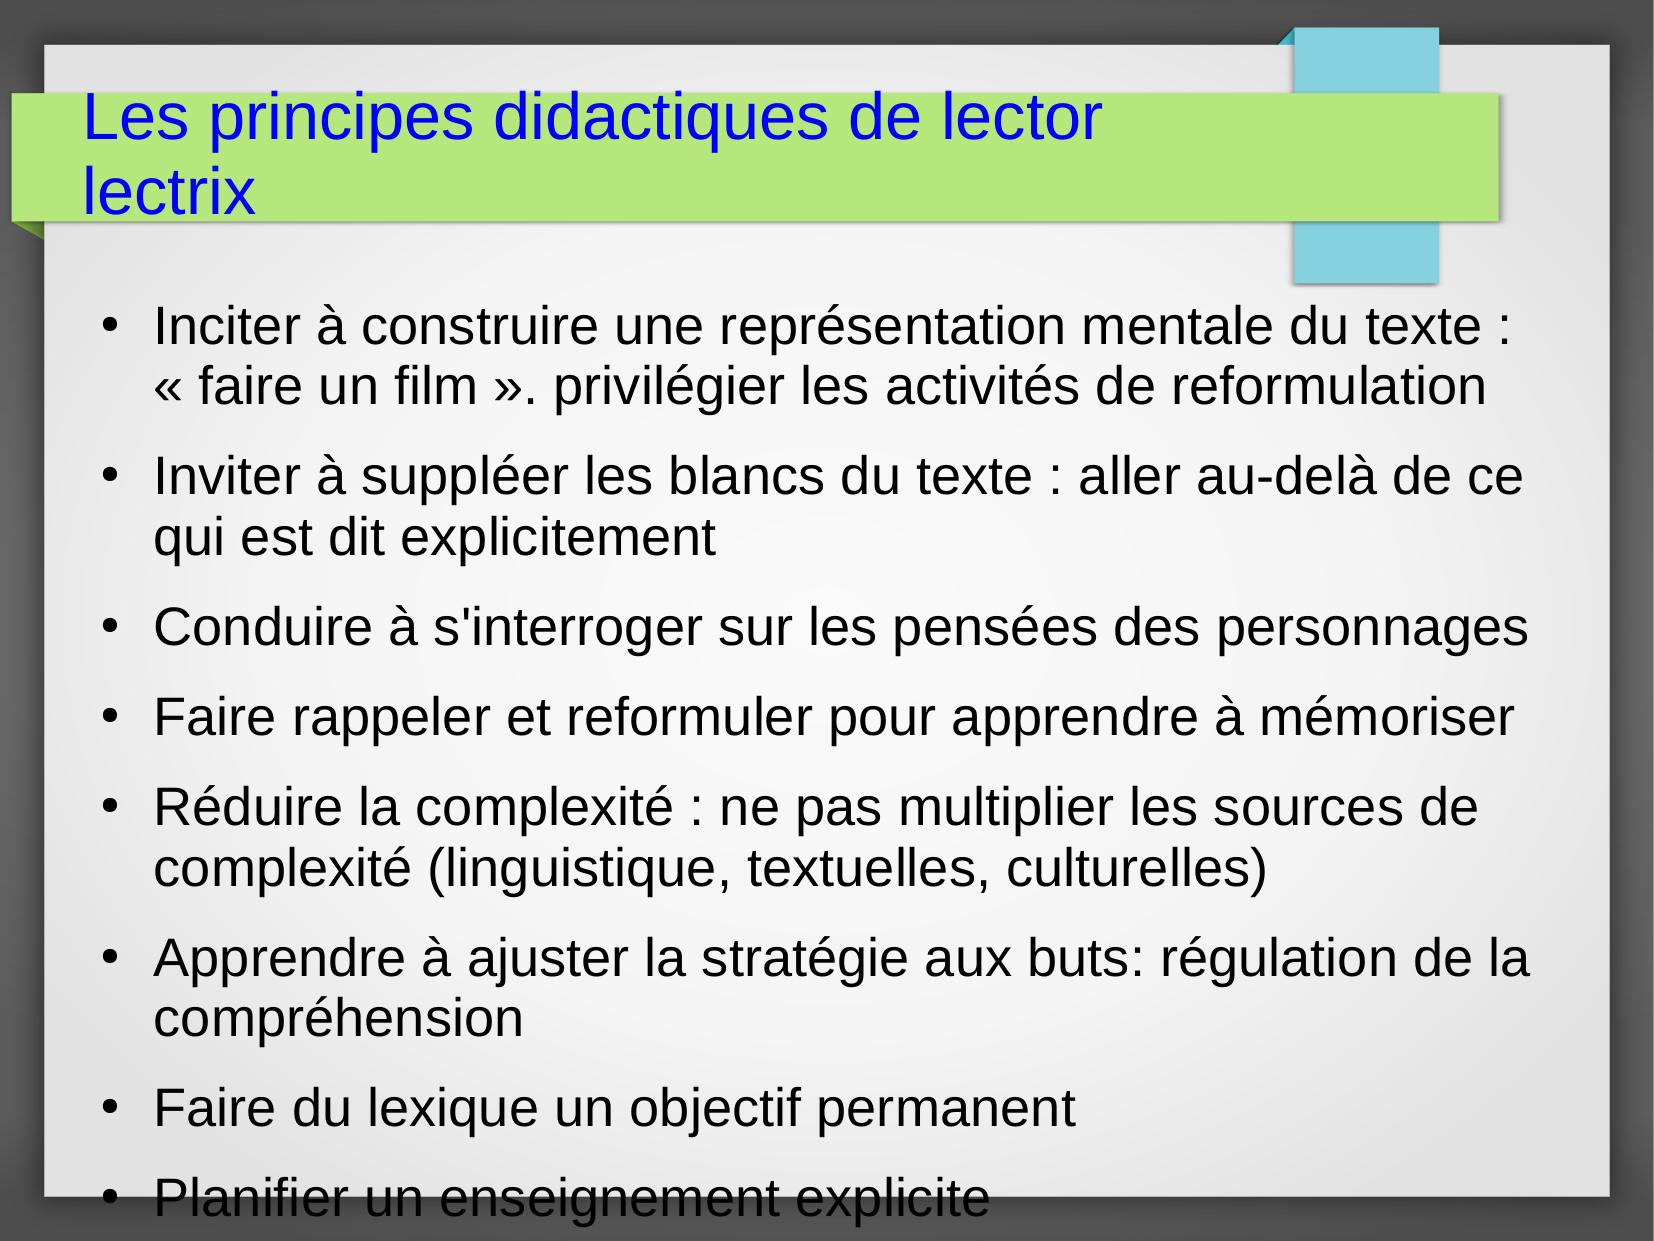

# Les principes didactiques de lector lectrix
Inciter à construire une représentation mentale du texte : « faire un film ». privilégier les activités de reformulation
Inviter à suppléer les blancs du texte : aller au-delà de ce qui est dit explicitement
Conduire à s'interroger sur les pensées des personnages
Faire rappeler et reformuler pour apprendre à mémoriser
Réduire la complexité : ne pas multiplier les sources de complexité (linguistique, textuelles, culturelles)
Apprendre à ajuster la stratégie aux buts: régulation de la compréhension
Faire du lexique un objectif permanent
Planifier un enseignement explicite